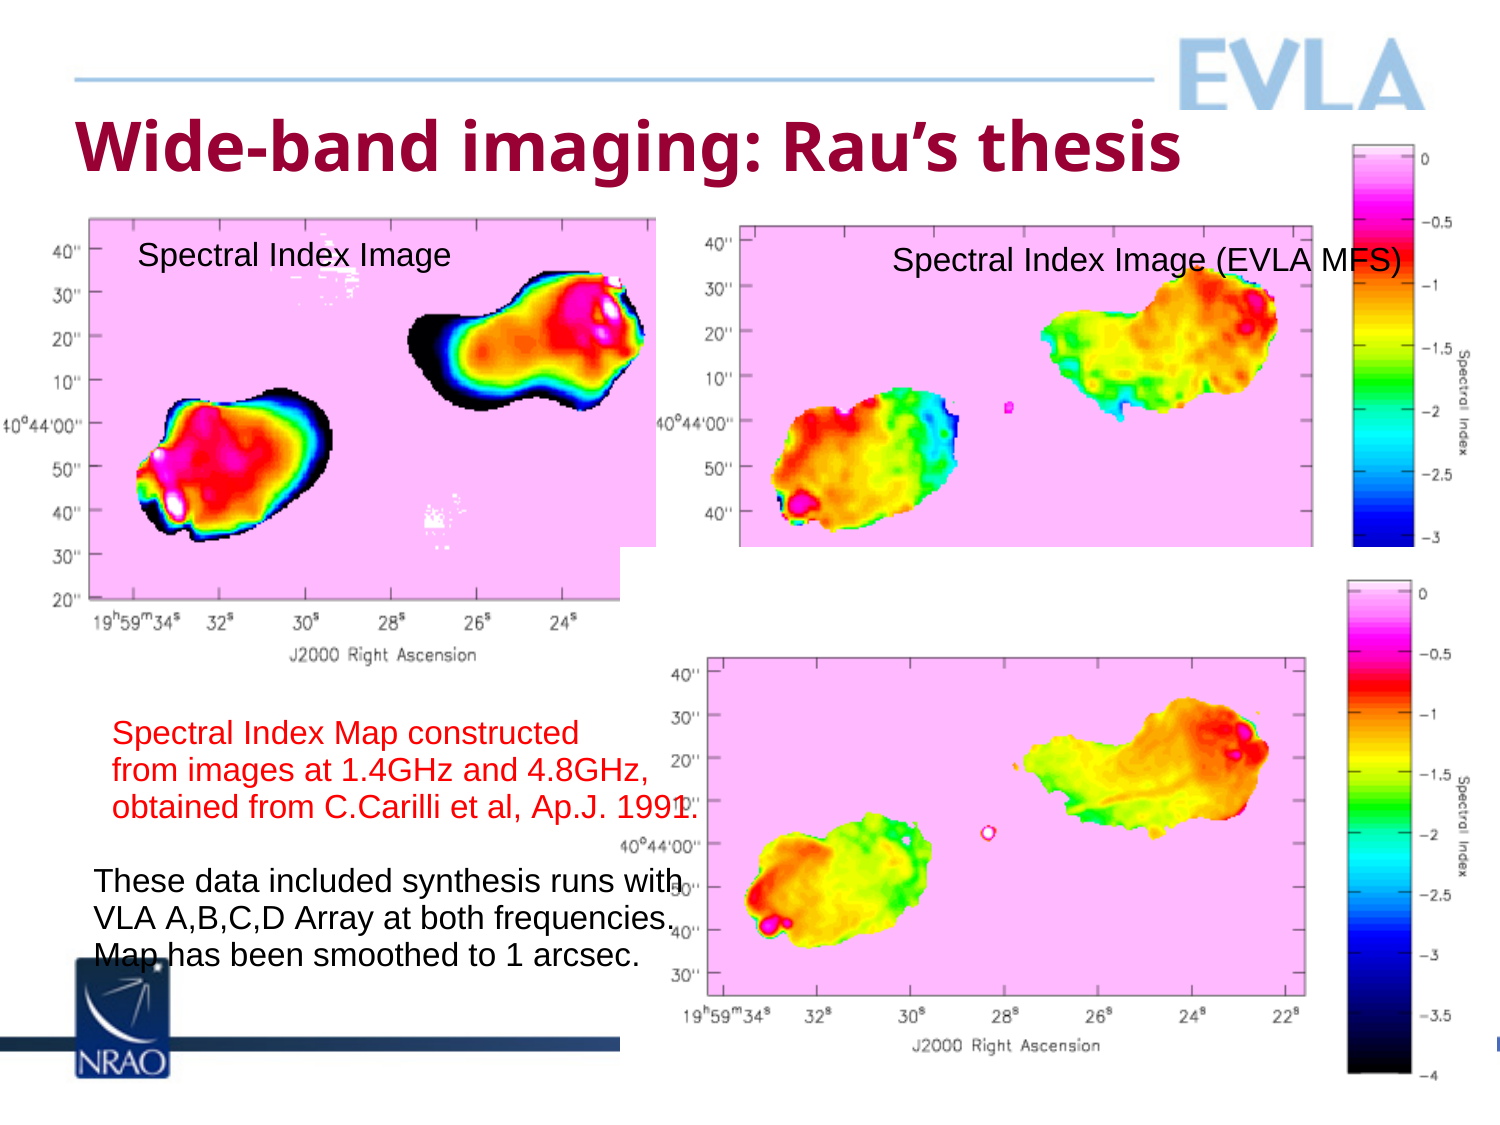

# Wide-band imaging: Rau’s thesis
Spectral Index Image
Spectral Index Image (EVLA MFS)
For comparison,
 Spectral Index Map constructed
 from images at 1.4GHz and 4.8GHz,
 obtained from C.Carilli et al, Ap.J. 1991.
These data included synthesis runs with VLA A,B,C,D Array at both frequencies.
Map has been smoothed to 1 arcsec.